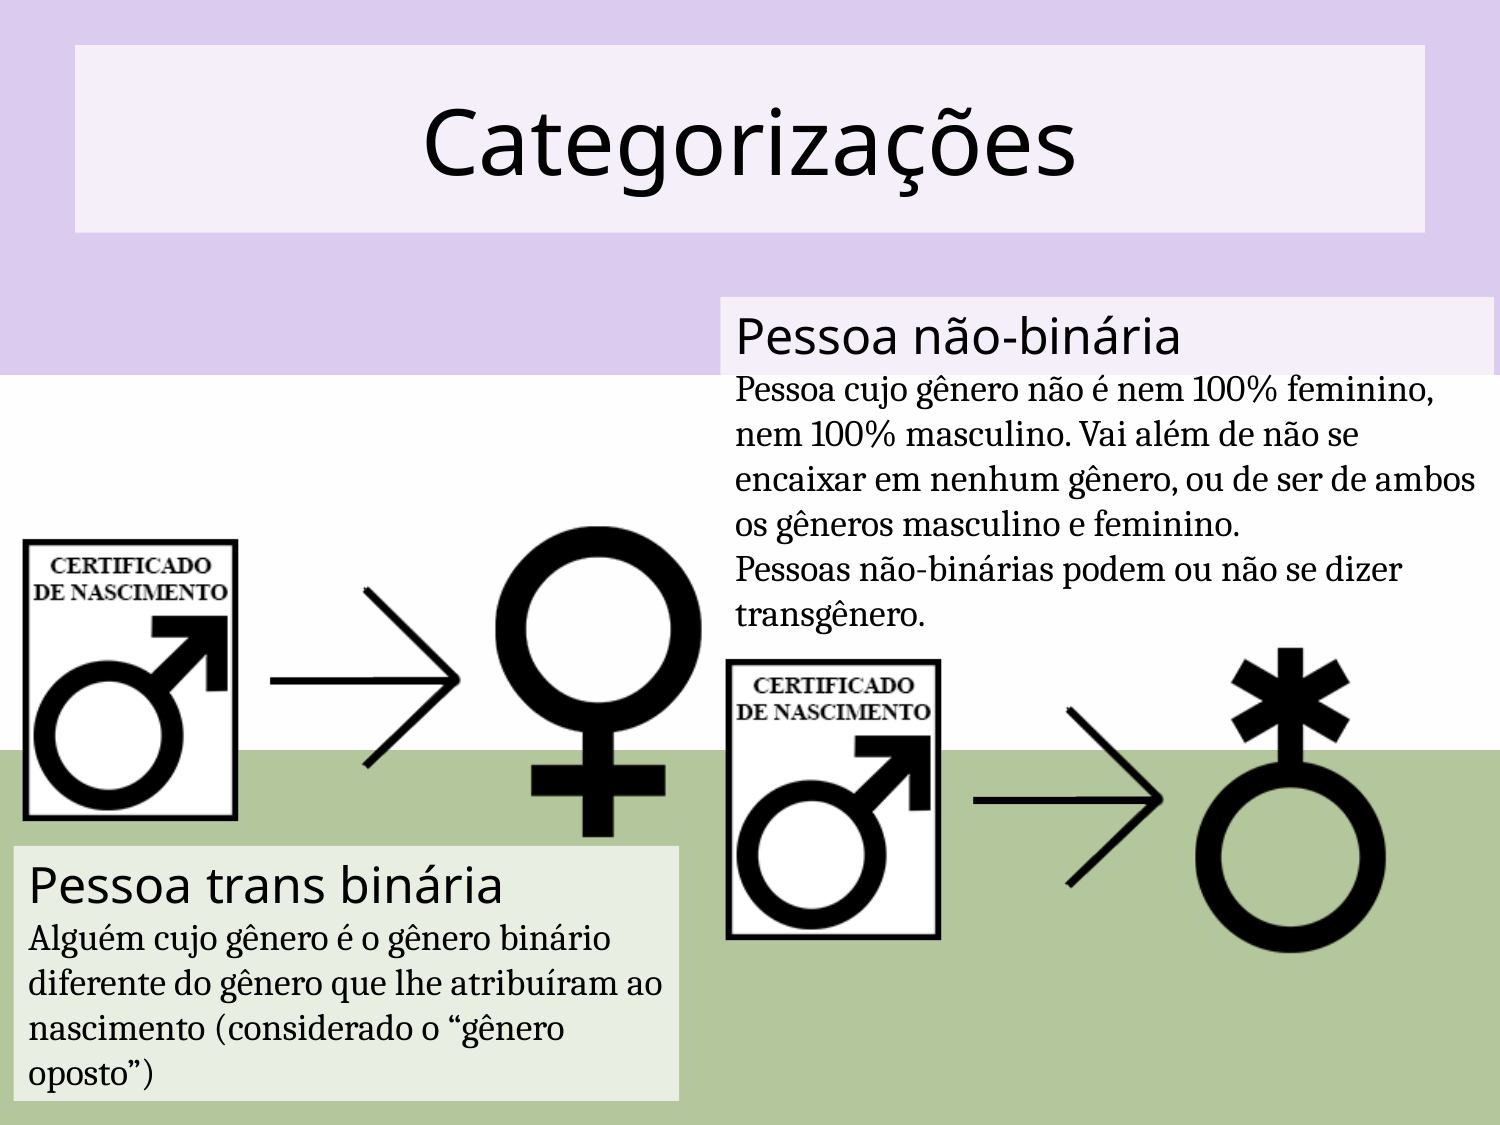

# Categorizações
Pessoa não-binária
Pessoa cujo gênero não é nem 100% feminino, nem 100% masculino. Vai além de não se encaixar em nenhum gênero, ou de ser de ambos os gêneros masculino e feminino.
Pessoas não-binárias podem ou não se dizer transgênero.
Pessoa trans binária
Alguém cujo gênero é o gênero binário diferente do gênero que lhe atribuíram ao nascimento (considerado o “gênero oposto”)